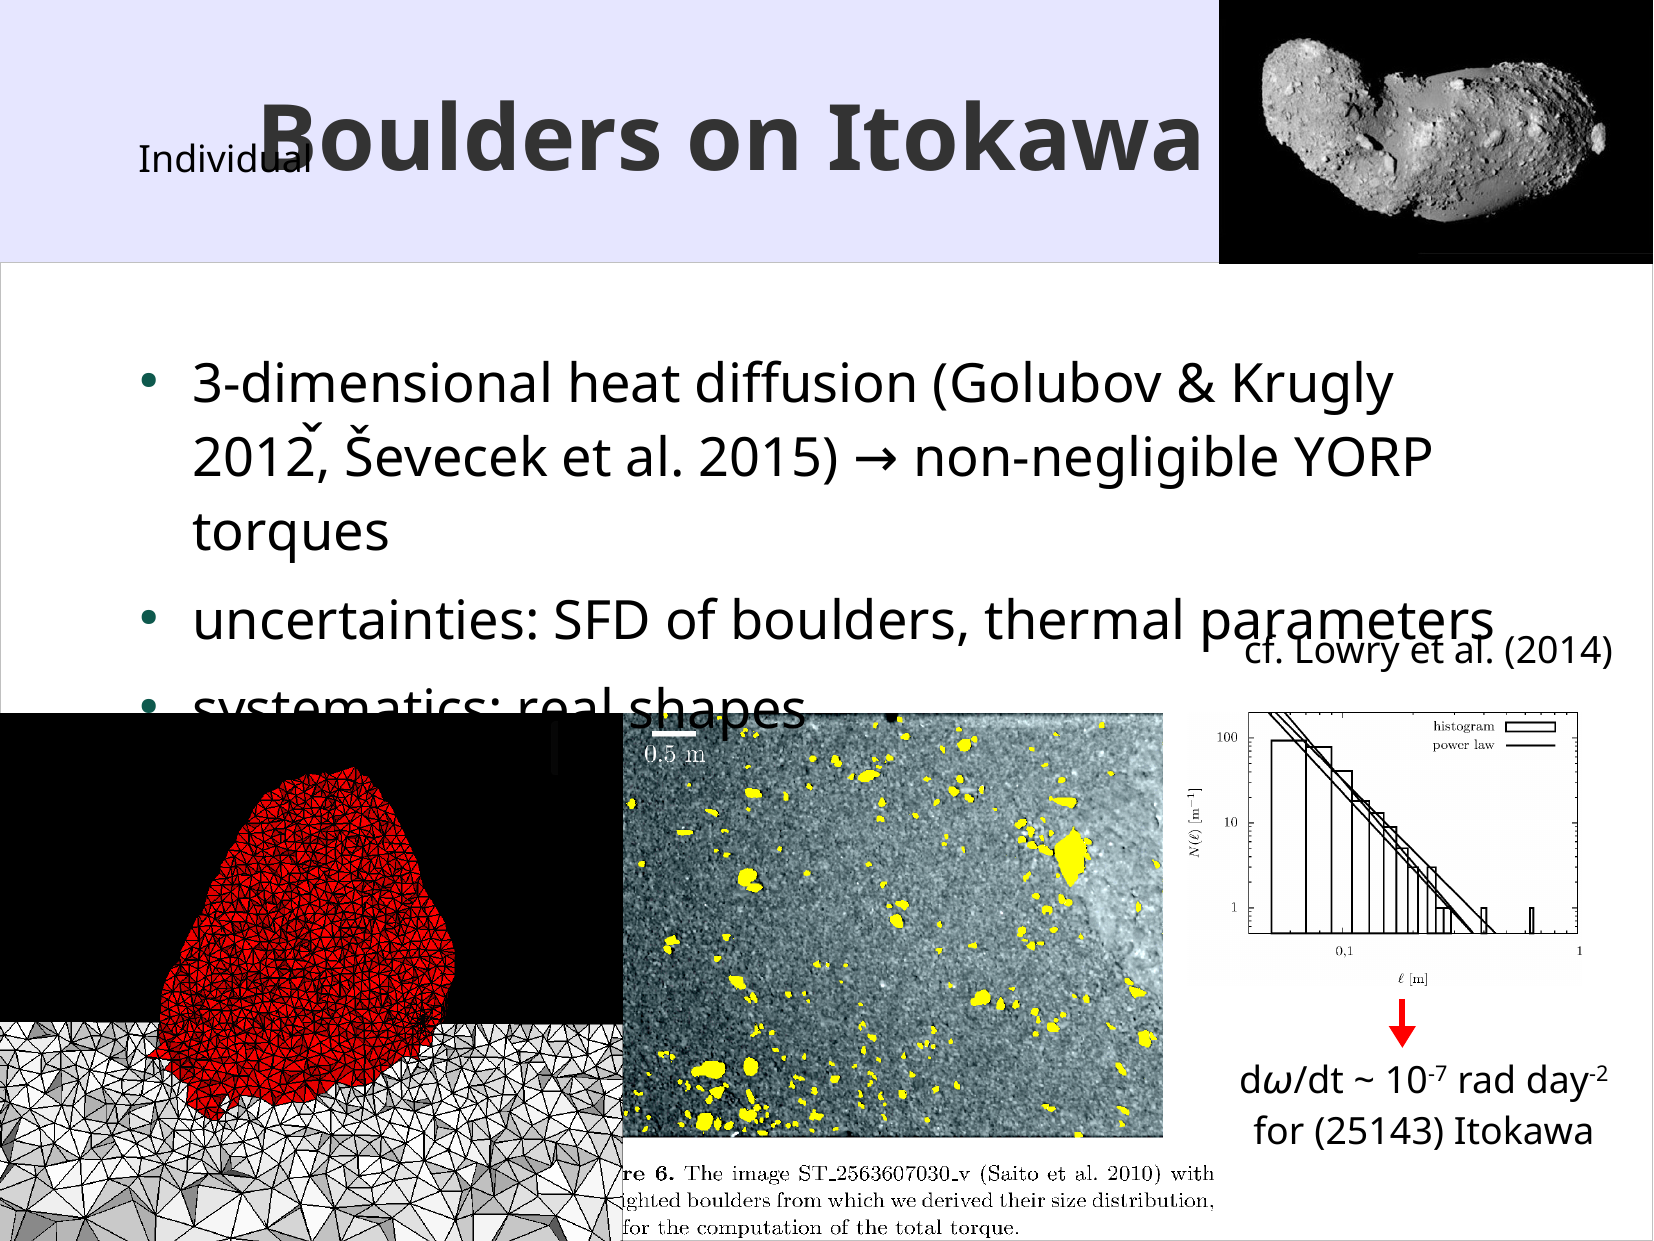

# Boulders on Itokawa
Individual
3-dimensional heat diffusion (Golubov & Krugly 2012, Ševecek et al. 2015) → non-negligible YORP torques
uncertainties: SFD of boulders, thermal parameters
systematics: real shapes
ˇ
cf. Lowry et al. (2014)
dω/dt ~ 10-7 rad day-2
for (25143) Itokawa